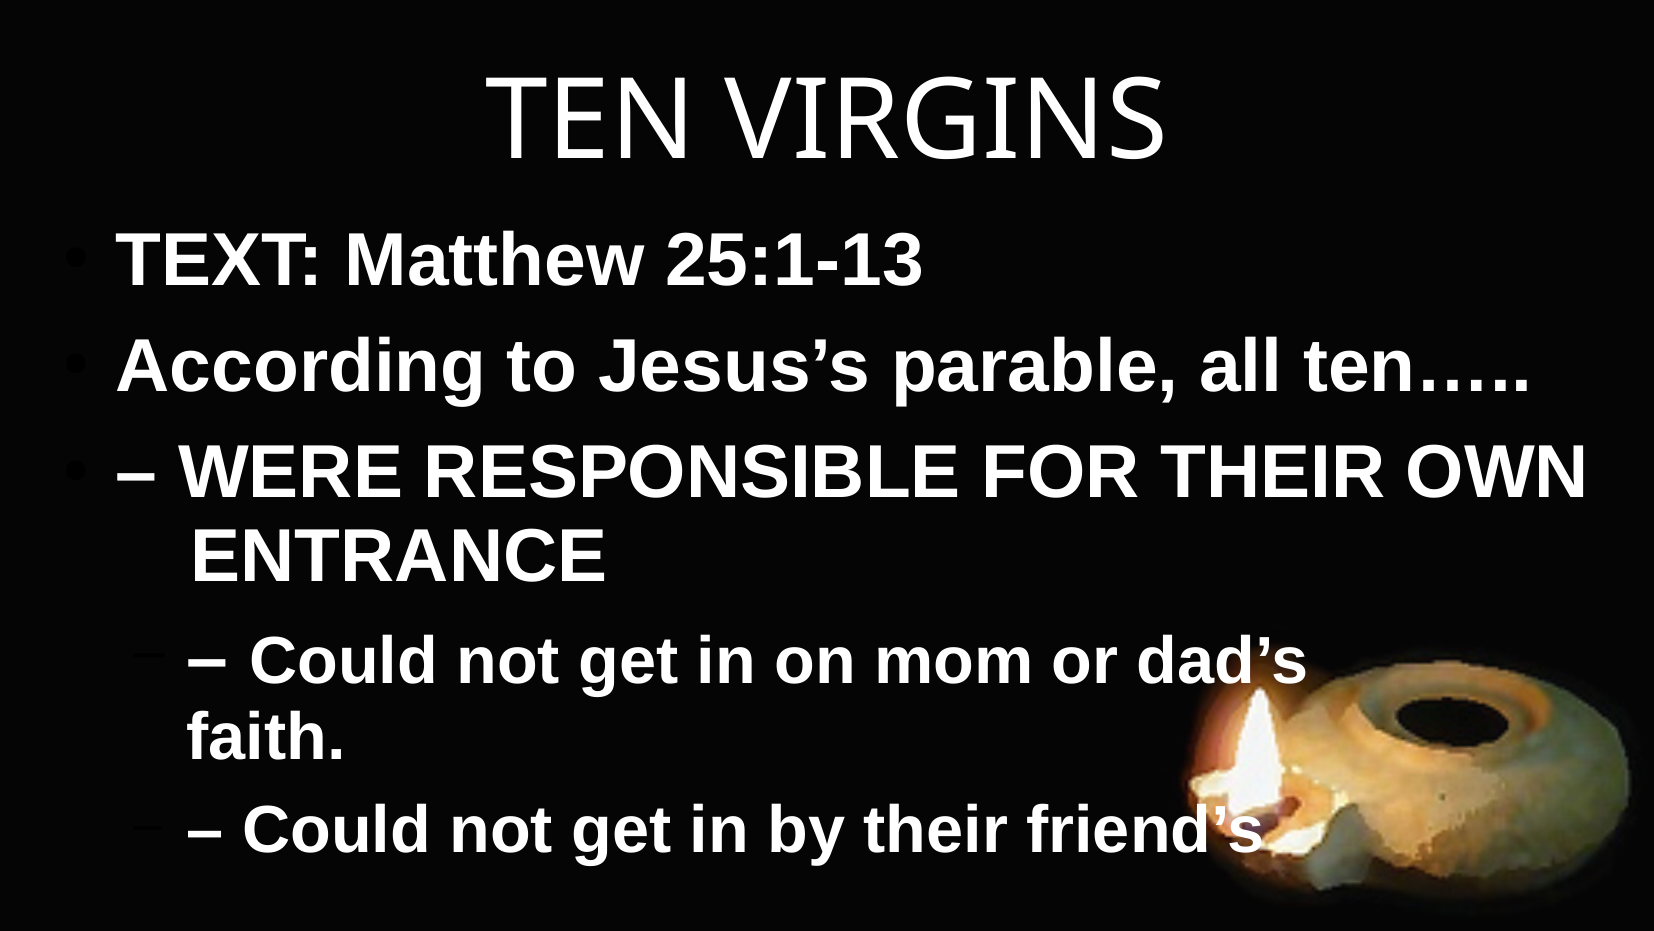

# TEN VIRGINS
TEXT: Matthew 25:1-13
According to Jesus’s parable, all ten…..
– WERE RESPONSIBLE FOR THEIR OWN 		ENTRANCE
– Could not get in on mom or dad’s 		 faith.
– Could not get in by their friend’s